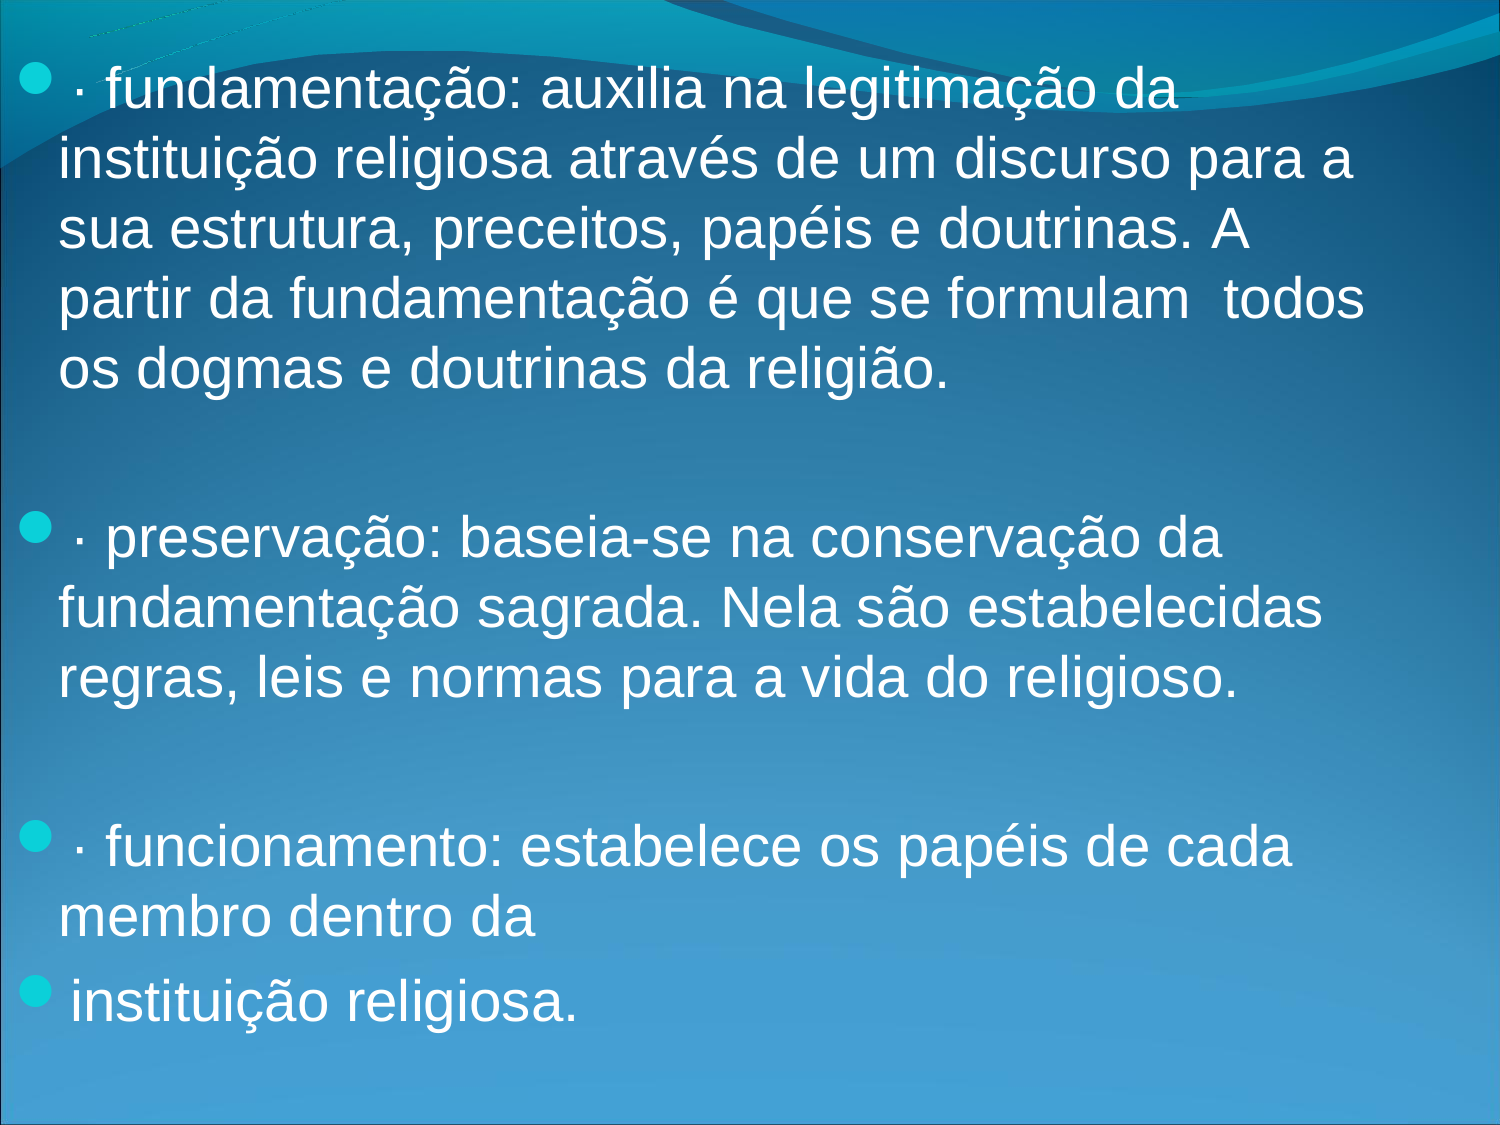

· fundamentação: auxilia na legitimação da instituição religiosa através de um discurso para a sua estrutura, preceitos, papéis e doutrinas. A partir da fundamentação é que se formulam todos os dogmas e doutrinas da religião.
· preservação: baseia-se na conservação da fundamentação sagrada. Nela são estabelecidas regras, leis e normas para a vida do religioso.
· funcionamento: estabelece os papéis de cada membro dentro da
instituição religiosa.